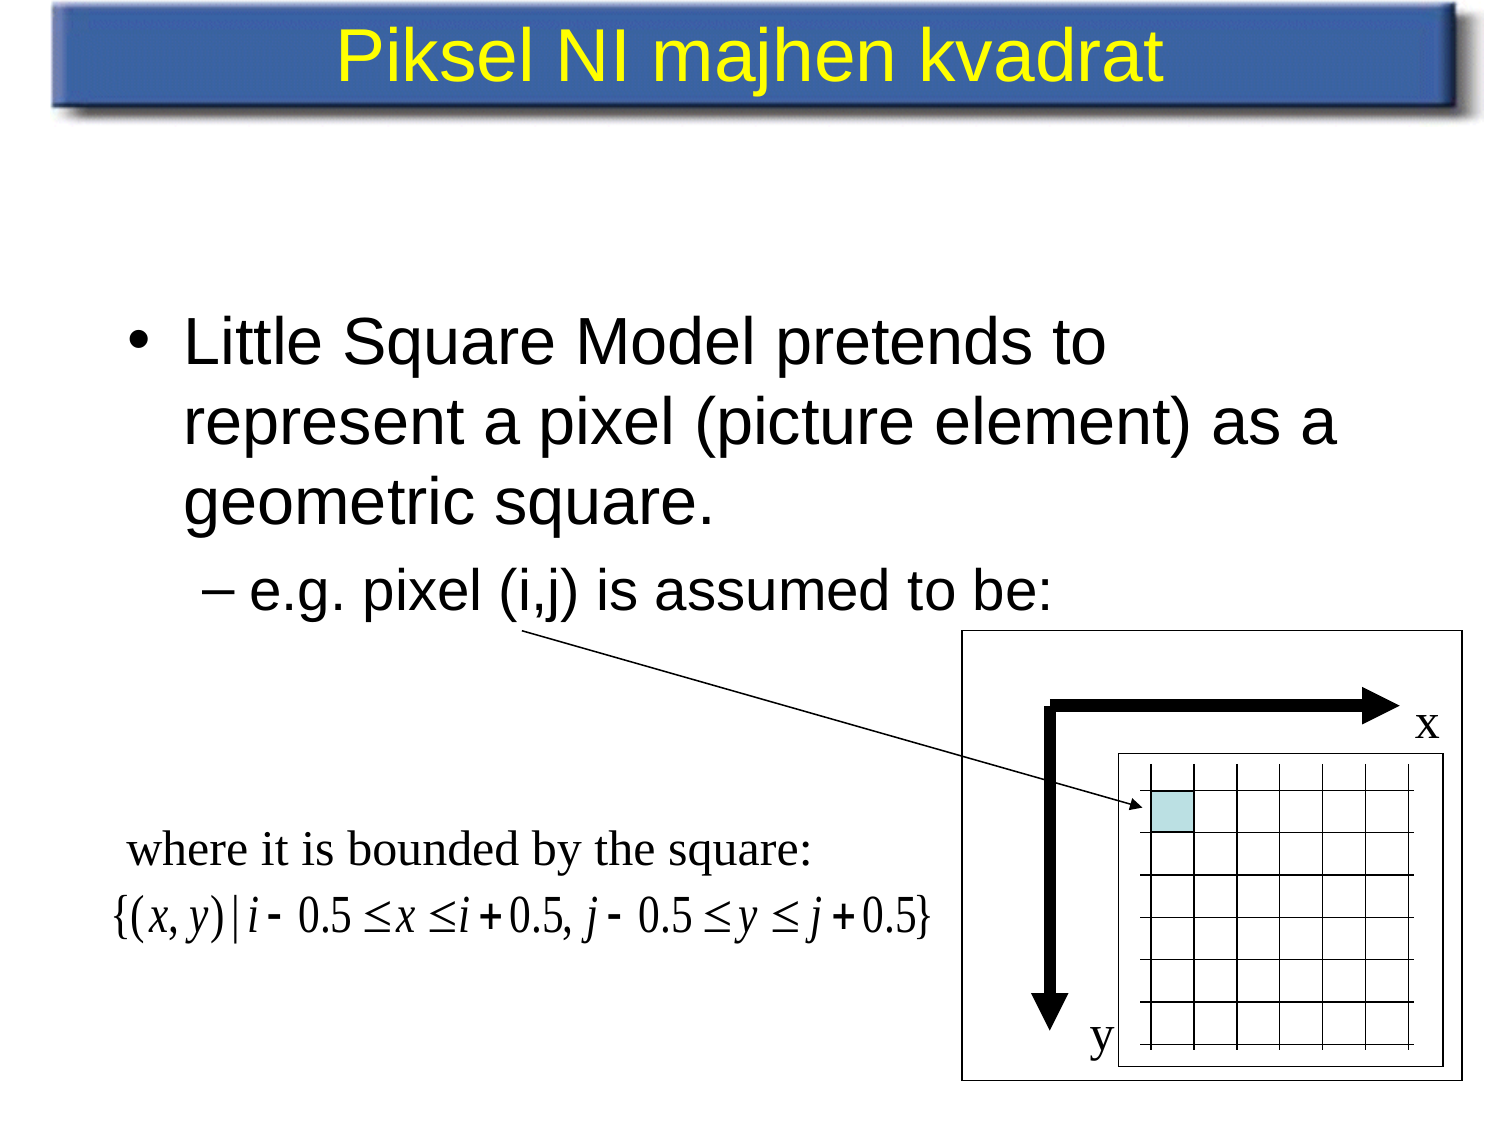

# Piksel NI majhen kvadrat
Little Square Model pretends to represent a pixel (picture element) as a geometric square.
e.g. pixel (i,j) is assumed to be:
x
y
where it is bounded by the square: